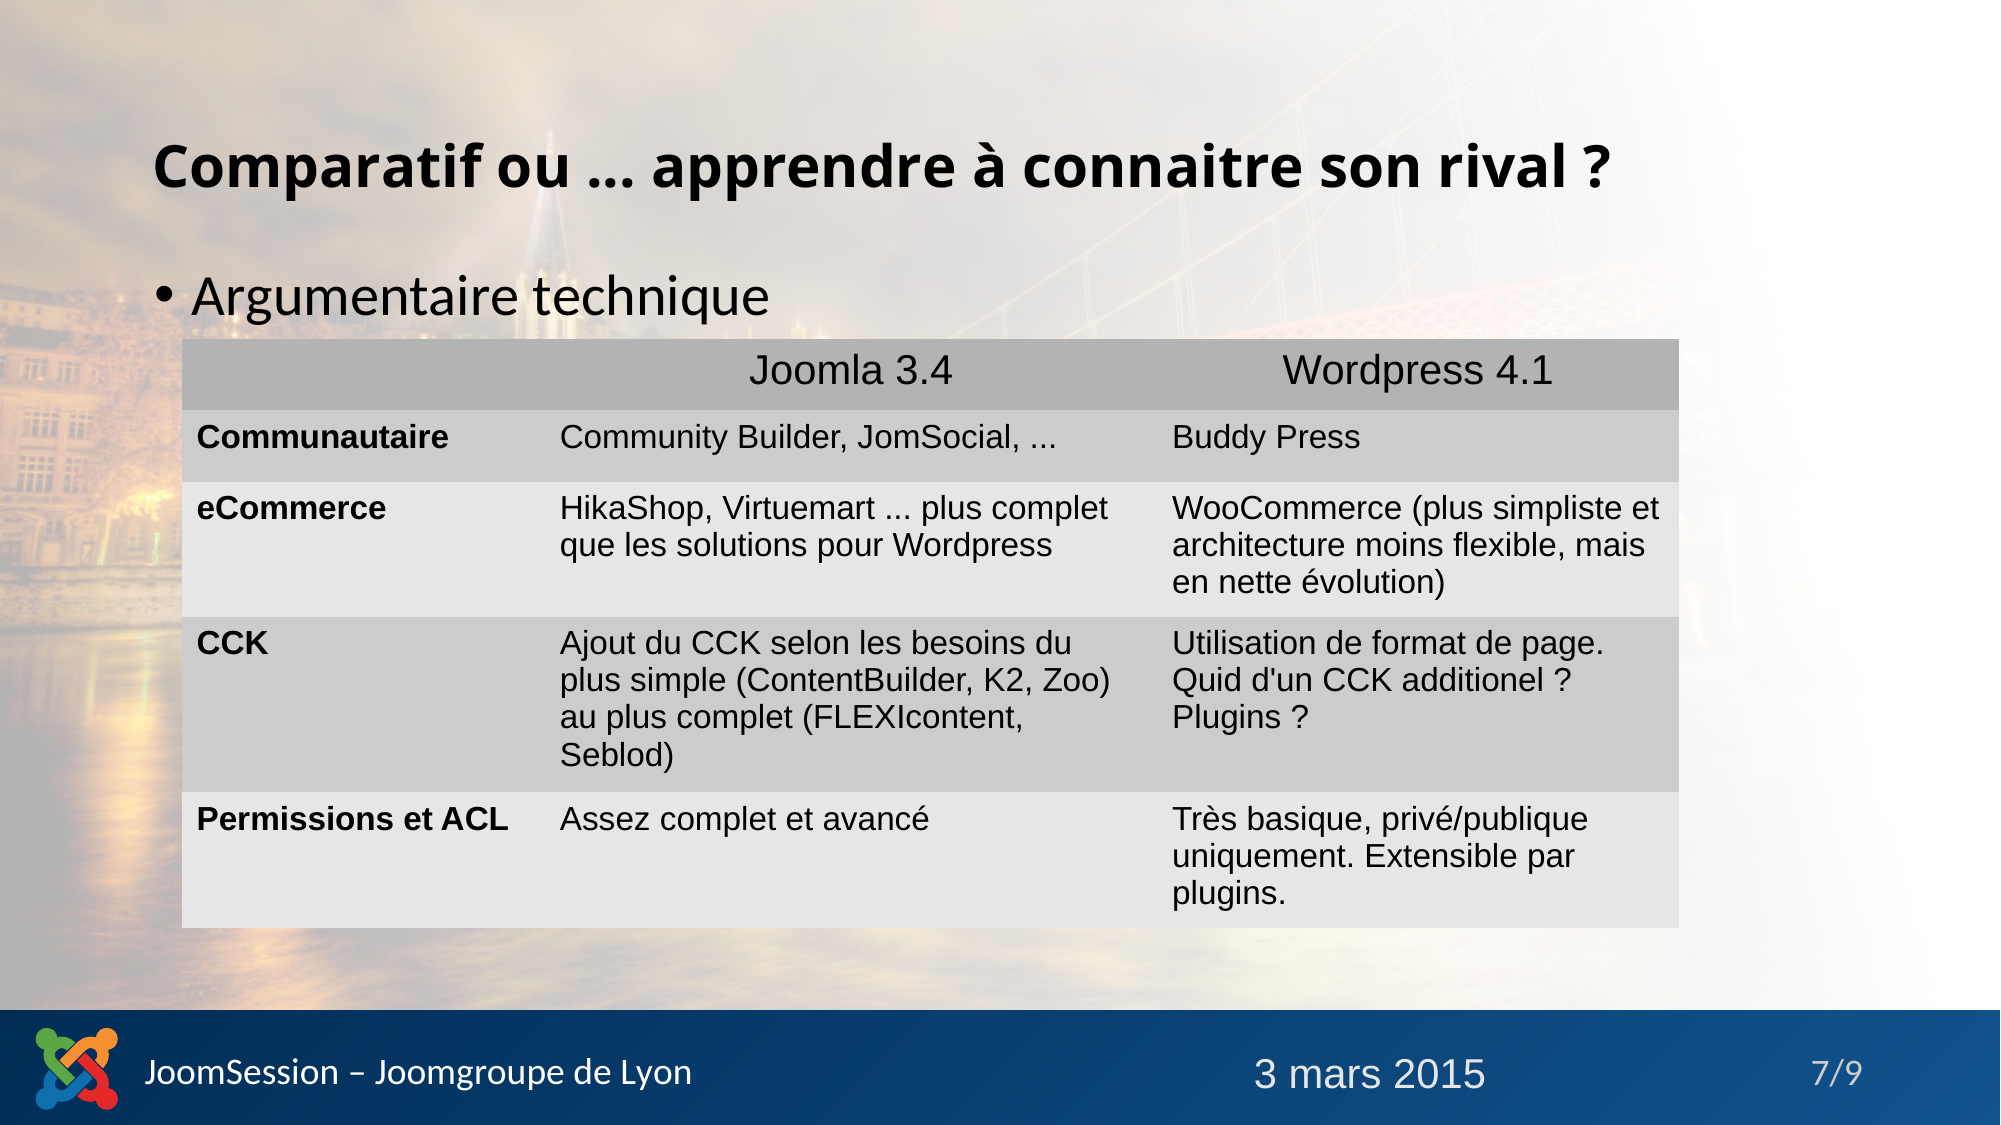

# Comparatif ou ... apprendre à connaitre son rival ?
Argumentaire technique
| | Joomla 3.4 | Wordpress 4.1 |
| --- | --- | --- |
| Communautaire | Community Builder, JomSocial, ... | Buddy Press |
| eCommerce | HikaShop, Virtuemart ... plus complet que les solutions pour Wordpress | WooCommerce (plus simpliste et architecture moins flexible, mais en nette évolution) |
| CCK | Ajout du CCK selon les besoins du plus simple (ContentBuilder, K2, Zoo) au plus complet (FLEXIcontent, Seblod) | Utilisation de format de page. Quid d'un CCK additionel ? Plugins ? |
| Permissions et ACL | Assez complet et avancé | Très basique, privé/publique uniquement. Extensible par plugins. |
7